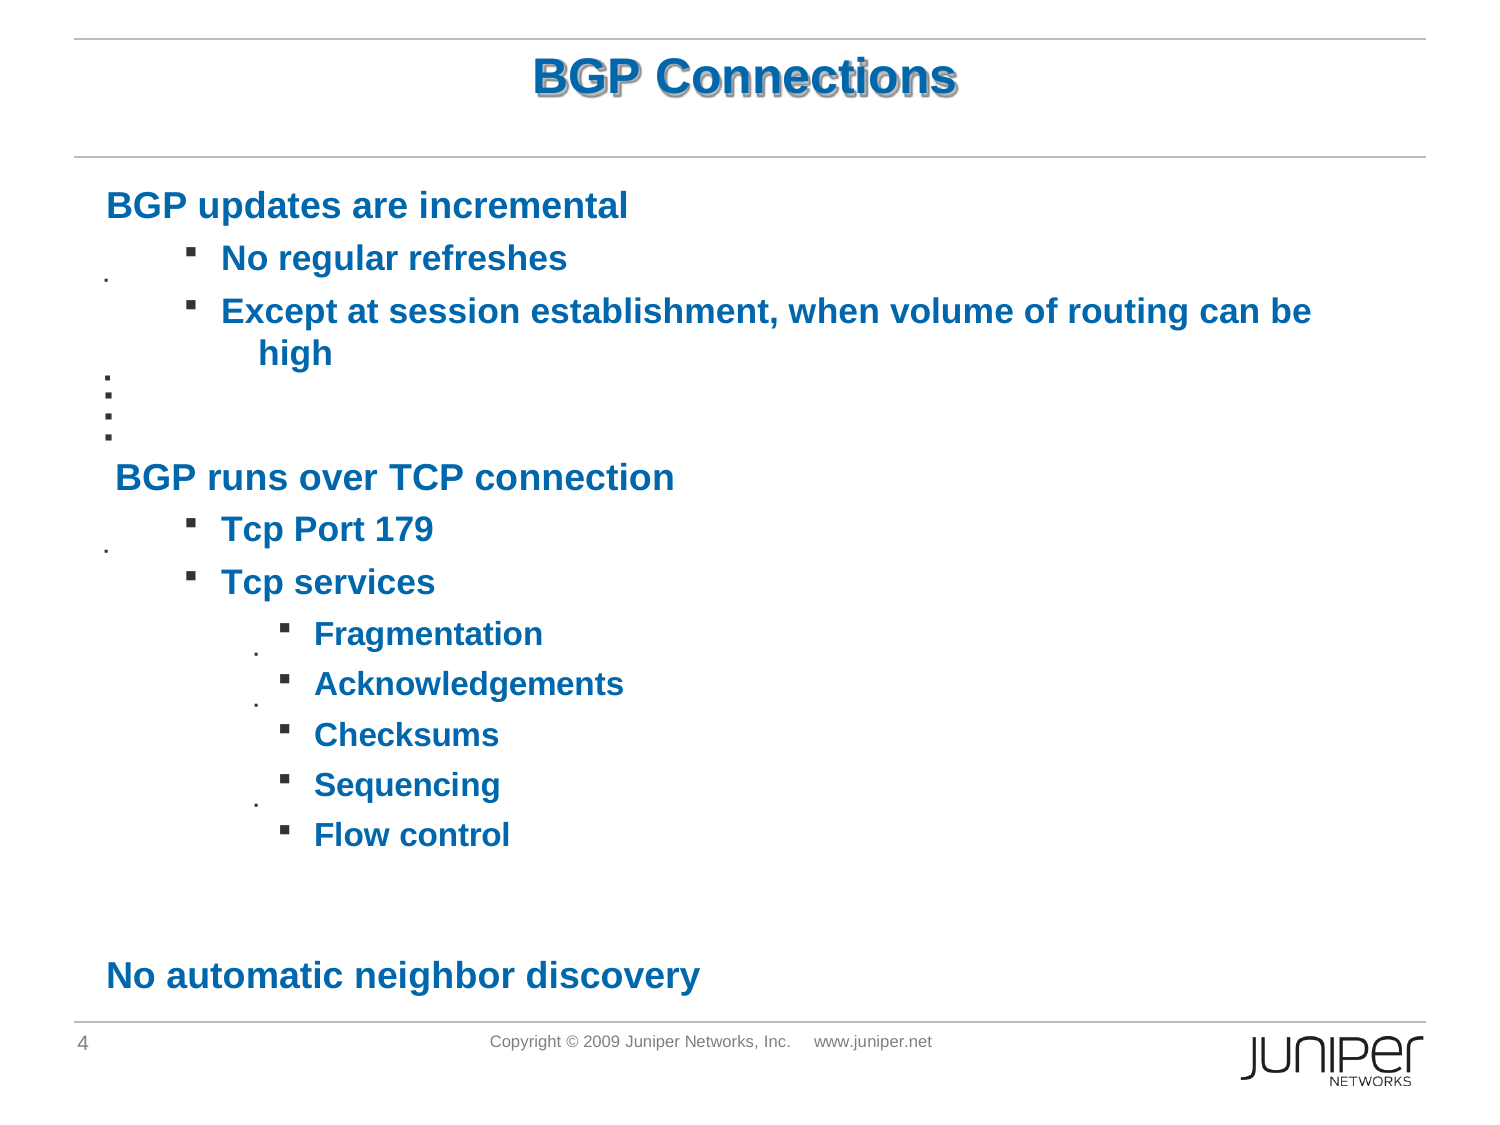

BGP Connections
BGP updates are incremental
No regular refreshes
Except at session establishment, when volume of routing can be high
BGP runs over TCP connection
Tcp Port 179
Tcp services
Fragmentation
Acknowledgements
Checksums
Sequencing
Flow control
No automatic neighbor discovery
Copyright © 2009 Juniper Networks, Inc.	www.juniper.net